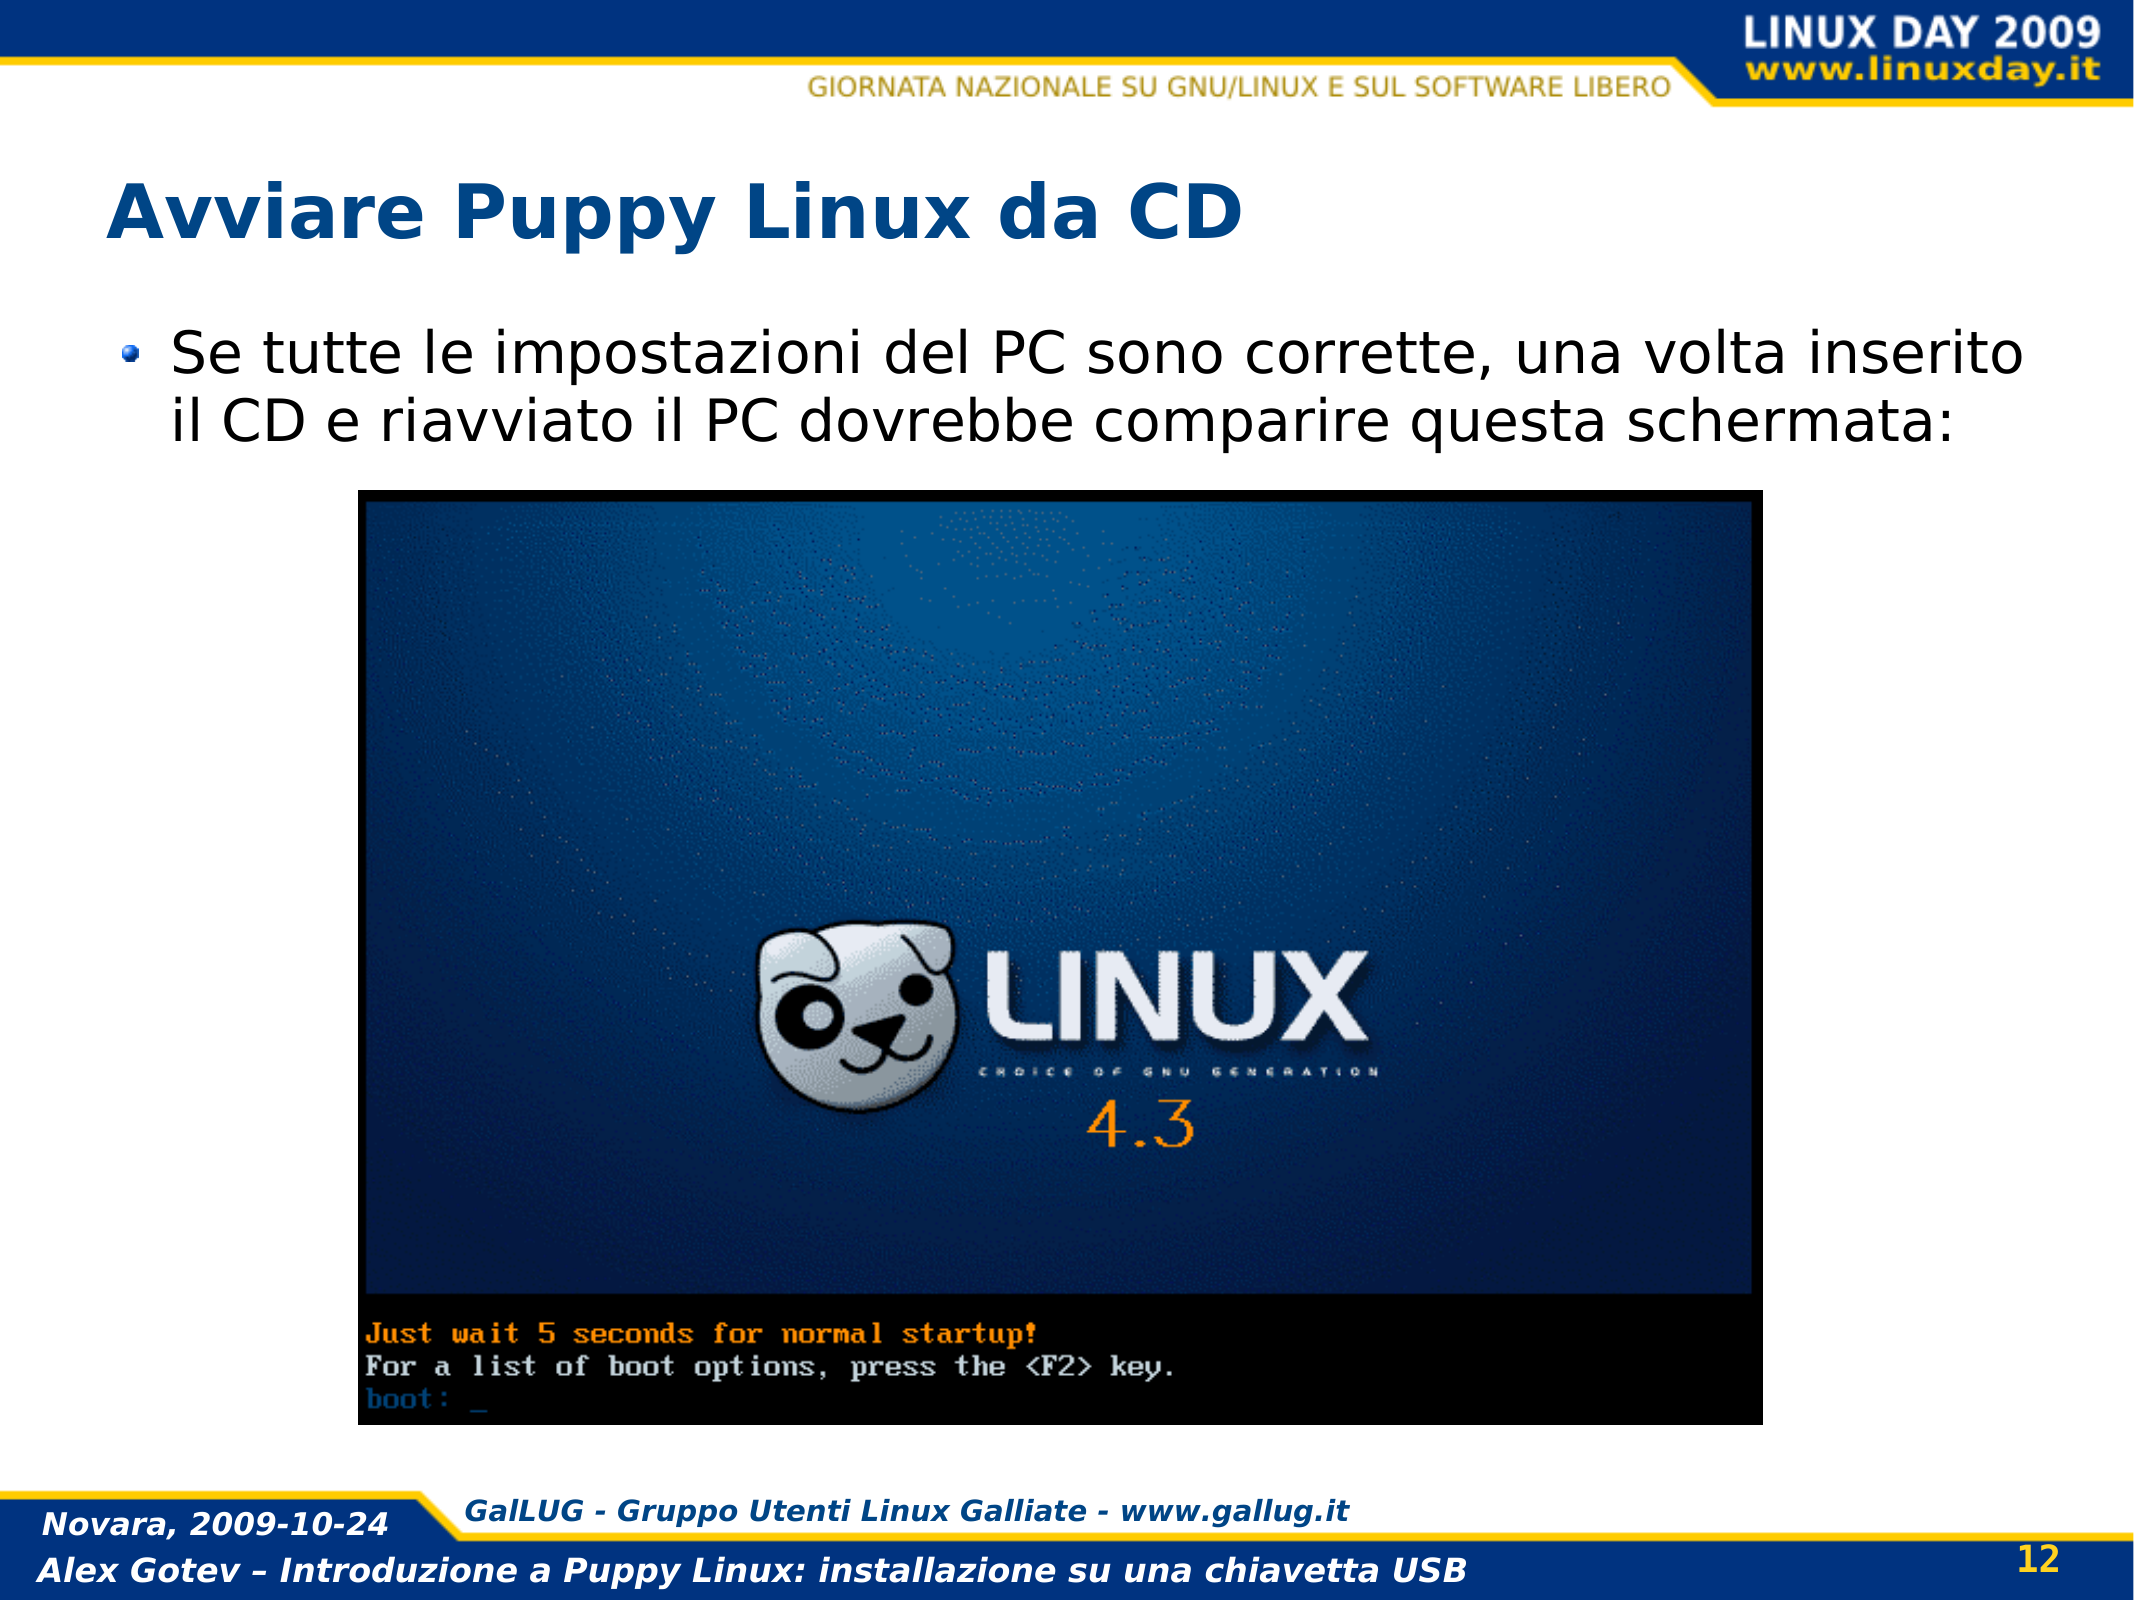

# Avviare Puppy Linux da CD
Se tutte le impostazioni del PC sono corrette, una volta inserito il CD e riavviato il PC dovrebbe comparire questa schermata: